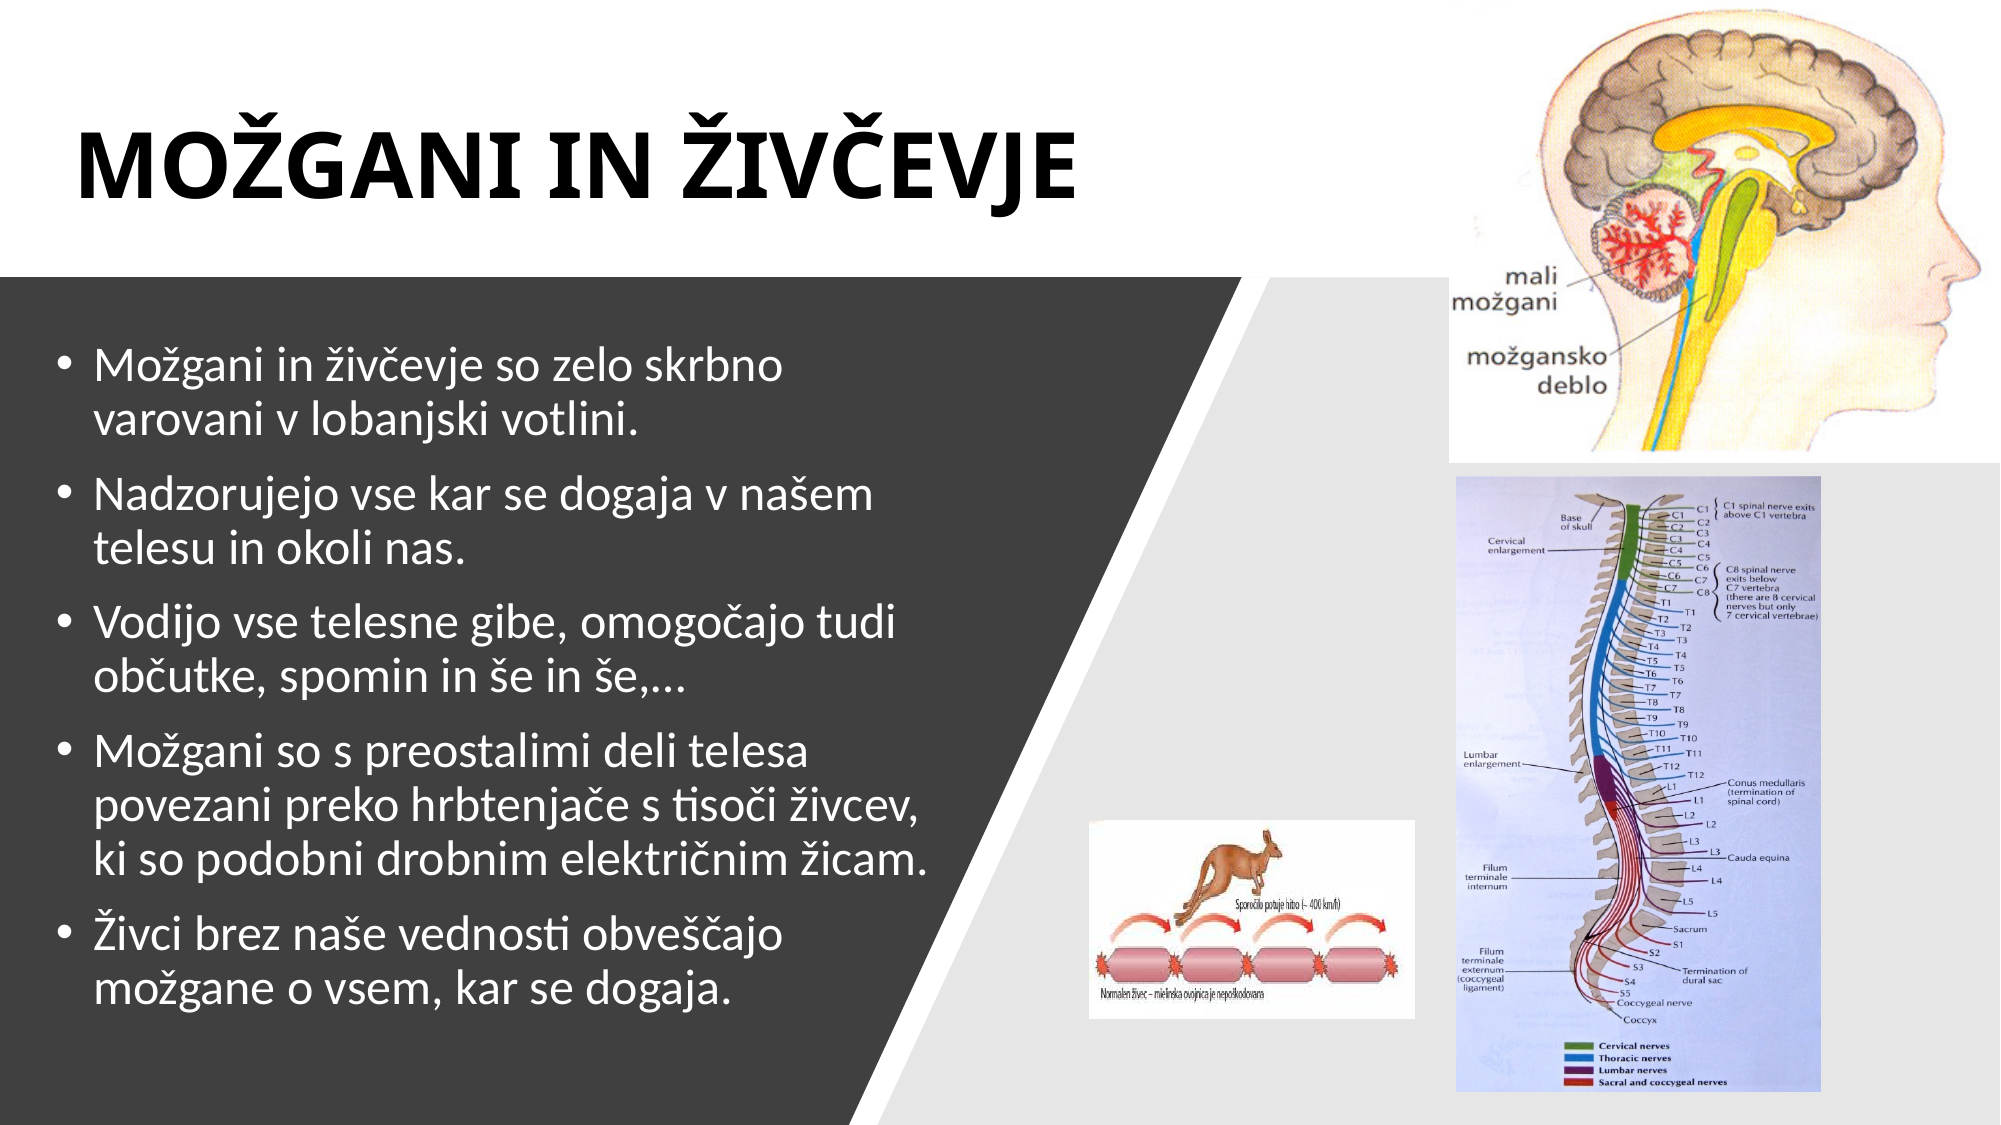

# MOŽGANI IN ŽIVČEVJE
Možgani in živčevje so zelo skrbno varovani v lobanjski votlini.
Nadzorujejo vse kar se dogaja v našem telesu in okoli nas.
Vodijo vse telesne gibe, omogočajo tudi občutke, spomin in še in še,…
Možgani so s preostalimi deli telesa povezani preko hrbtenjače s tisoči živcev, ki so podobni drobnim električnim žicam.
Živci brez naše vednosti obveščajo možgane o vsem, kar se dogaja.